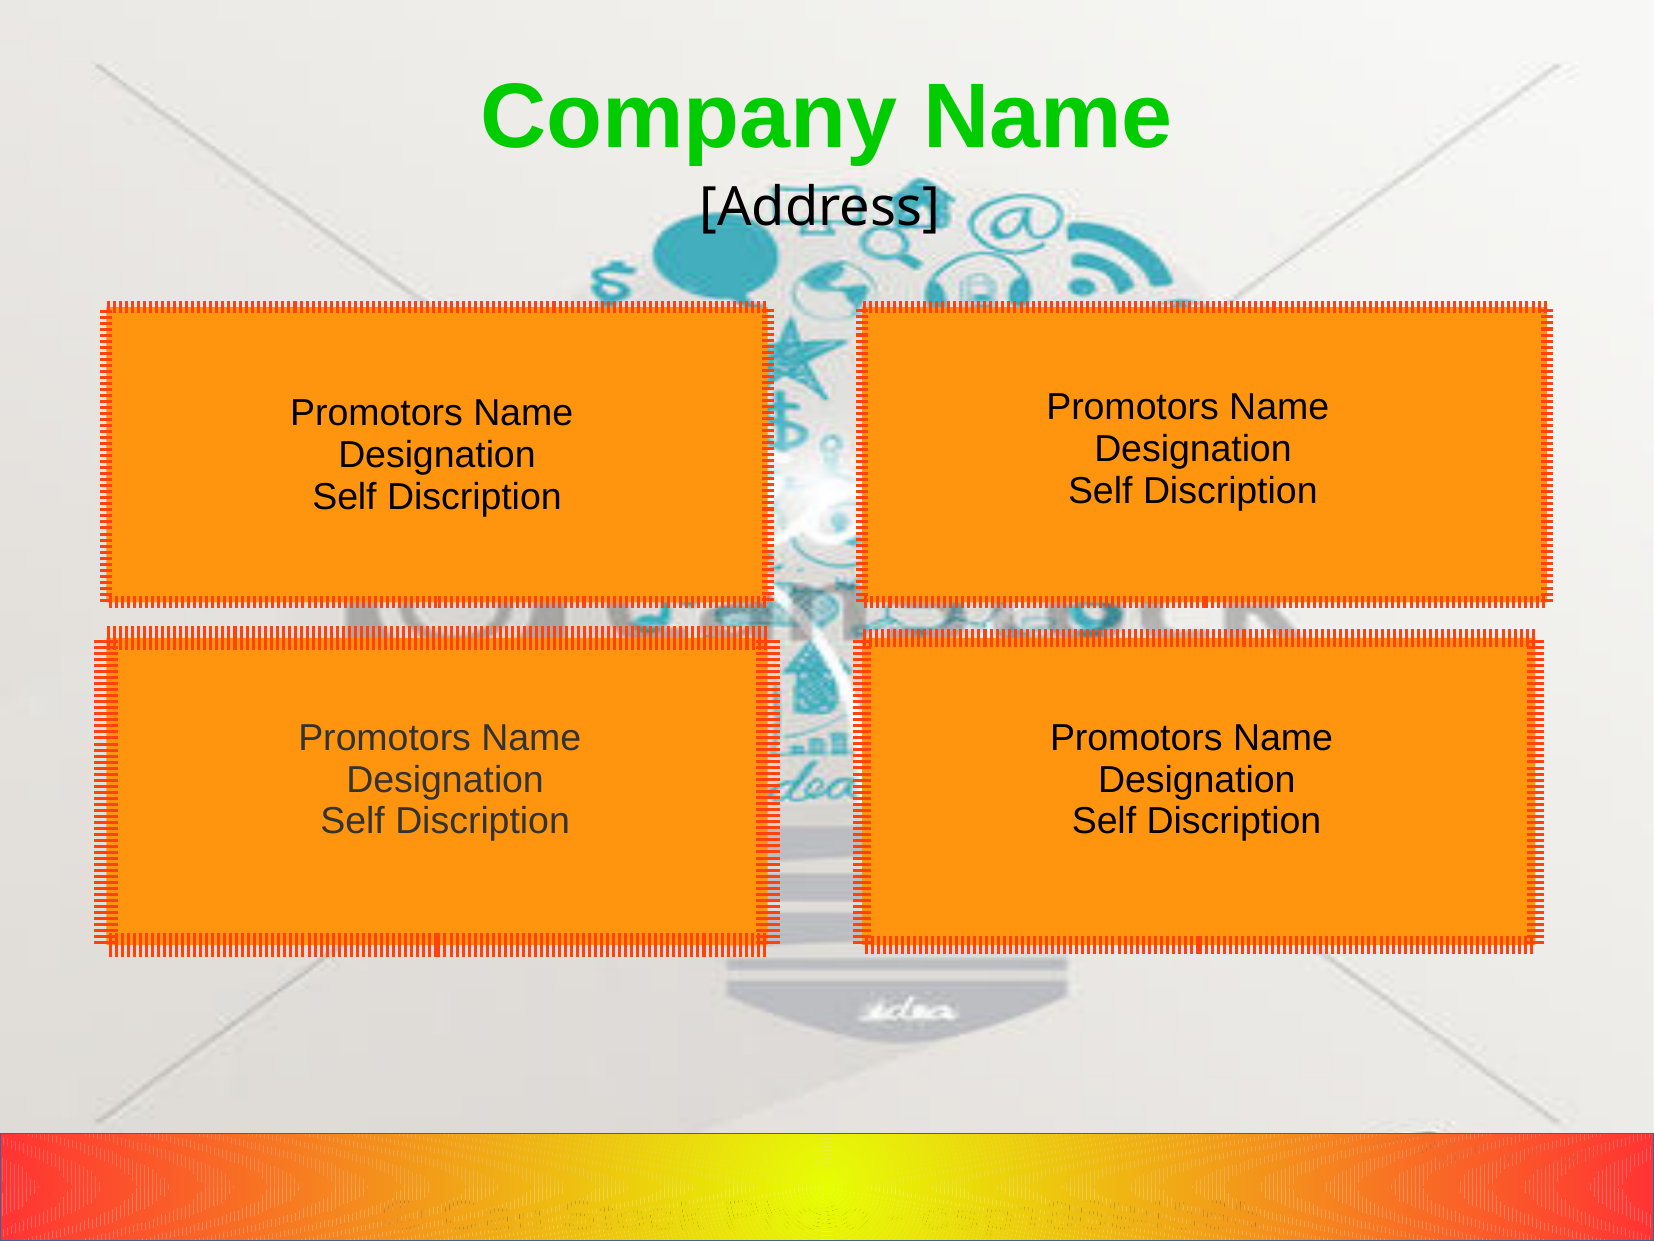

# Company Name [Address]
Promotors Name
Designation
Self Discription
Promotors Name
Designation
Self Discription
Promotors Name
Designation
Self Discription
Promotors Name
Designation
Self Discription